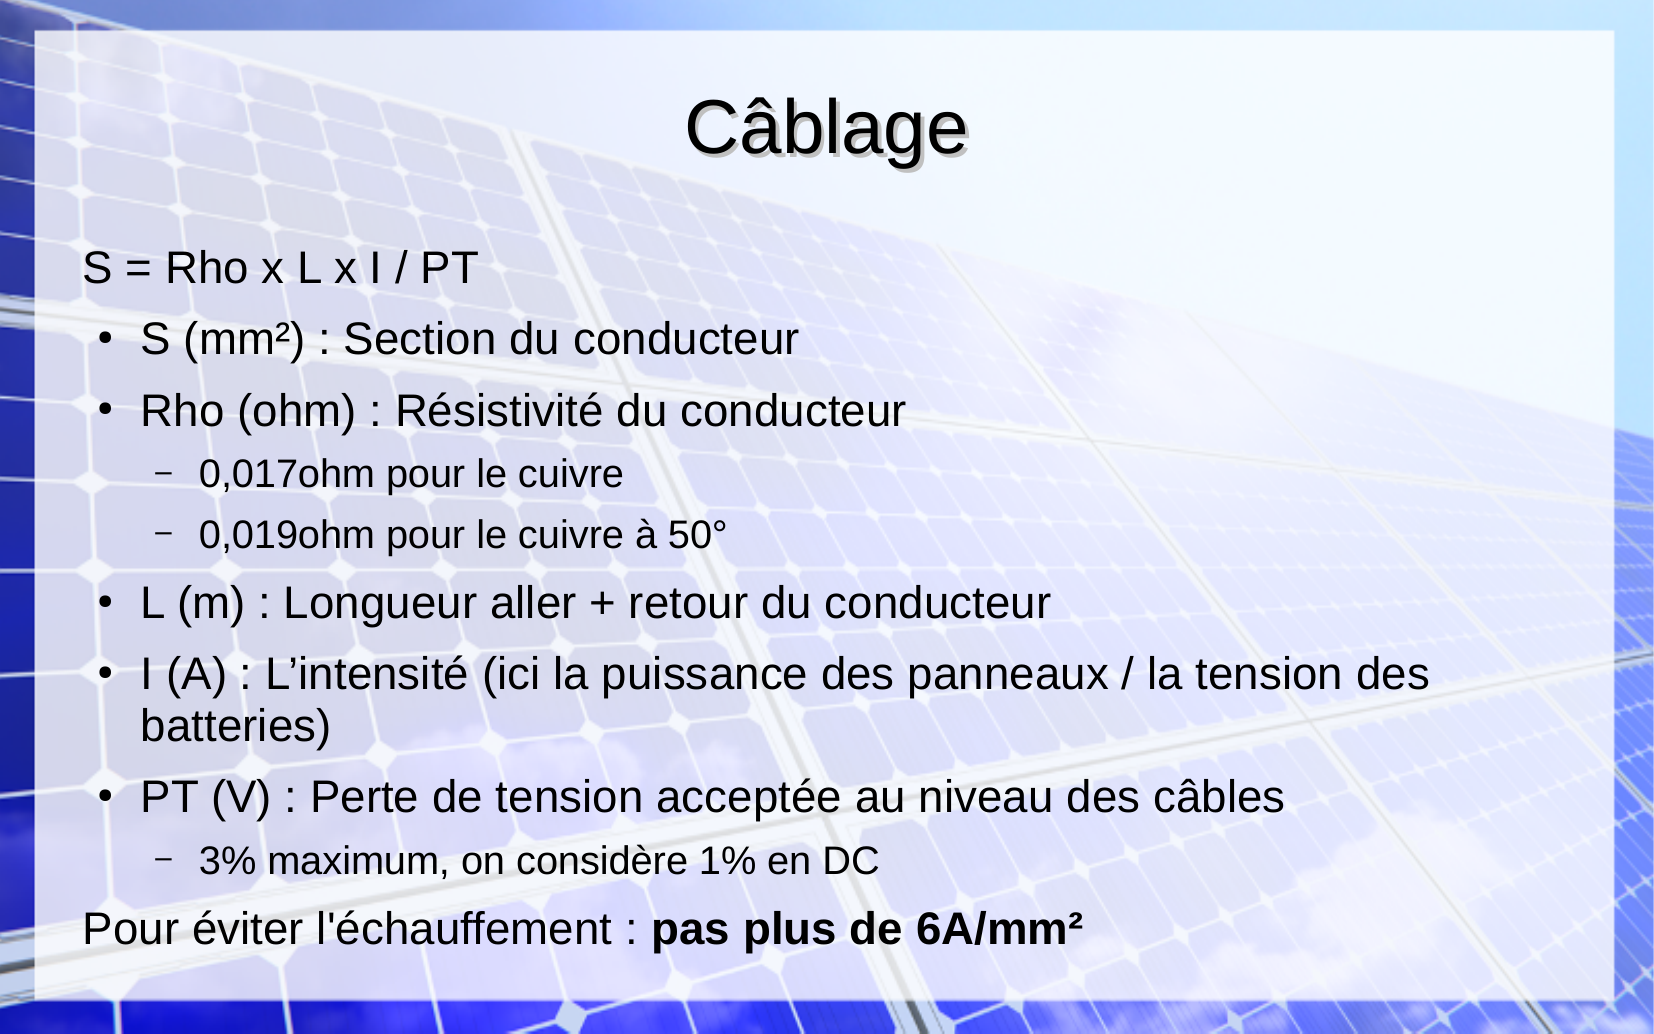

# Câblage
S = Rho x L x I / PT
S (mm²) : Section du conducteur
Rho (ohm) : Résistivité du conducteur
0,017ohm pour le cuivre
0,019ohm pour le cuivre à 50°
L (m) : Longueur aller + retour du conducteur
I (A) : L’intensité (ici la puissance des panneaux / la tension des batteries)
PT (V) : Perte de tension acceptée au niveau des câbles
3% maximum, on considère 1% en DC
Pour éviter l'échauffement : pas plus de 6A/mm²